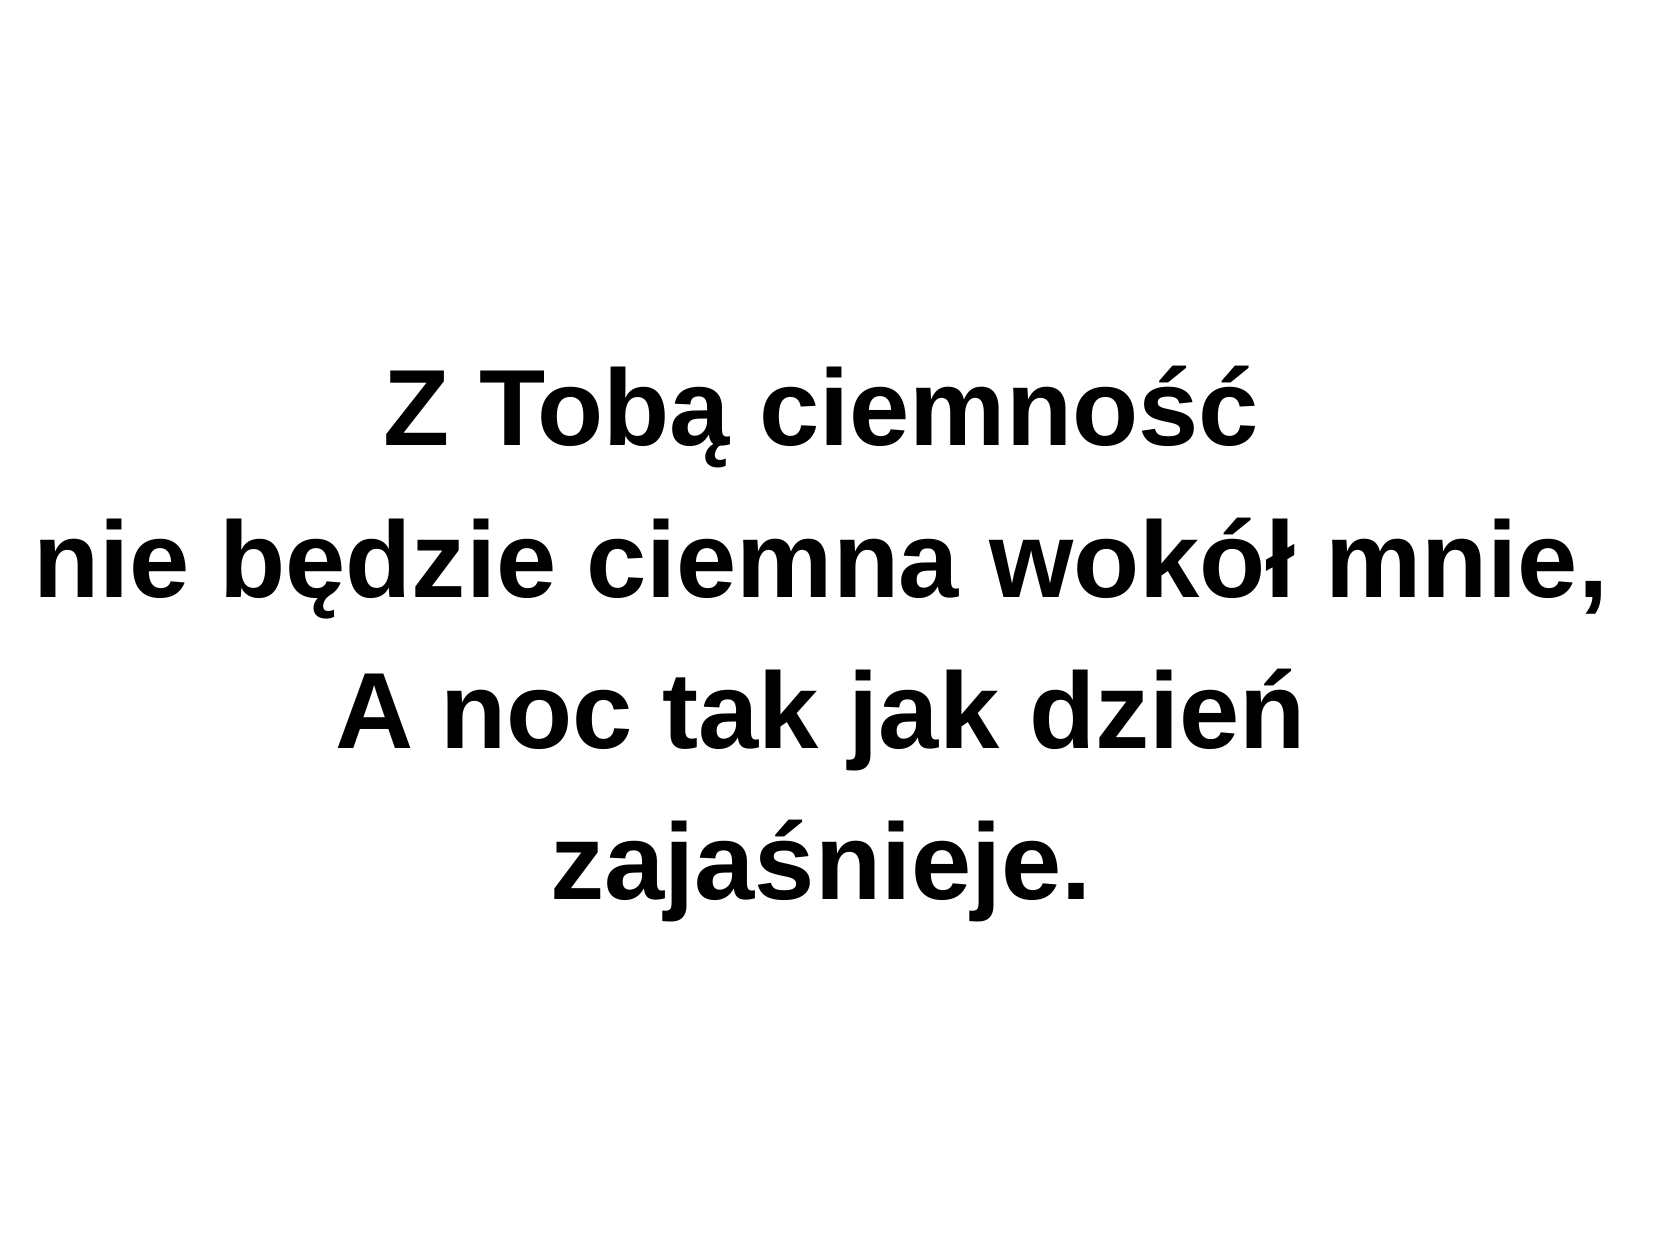

# Z Tobą ciemność
nie będzie ciemna wokół mnie,
A noc tak jak dzień
zajaśnieje.